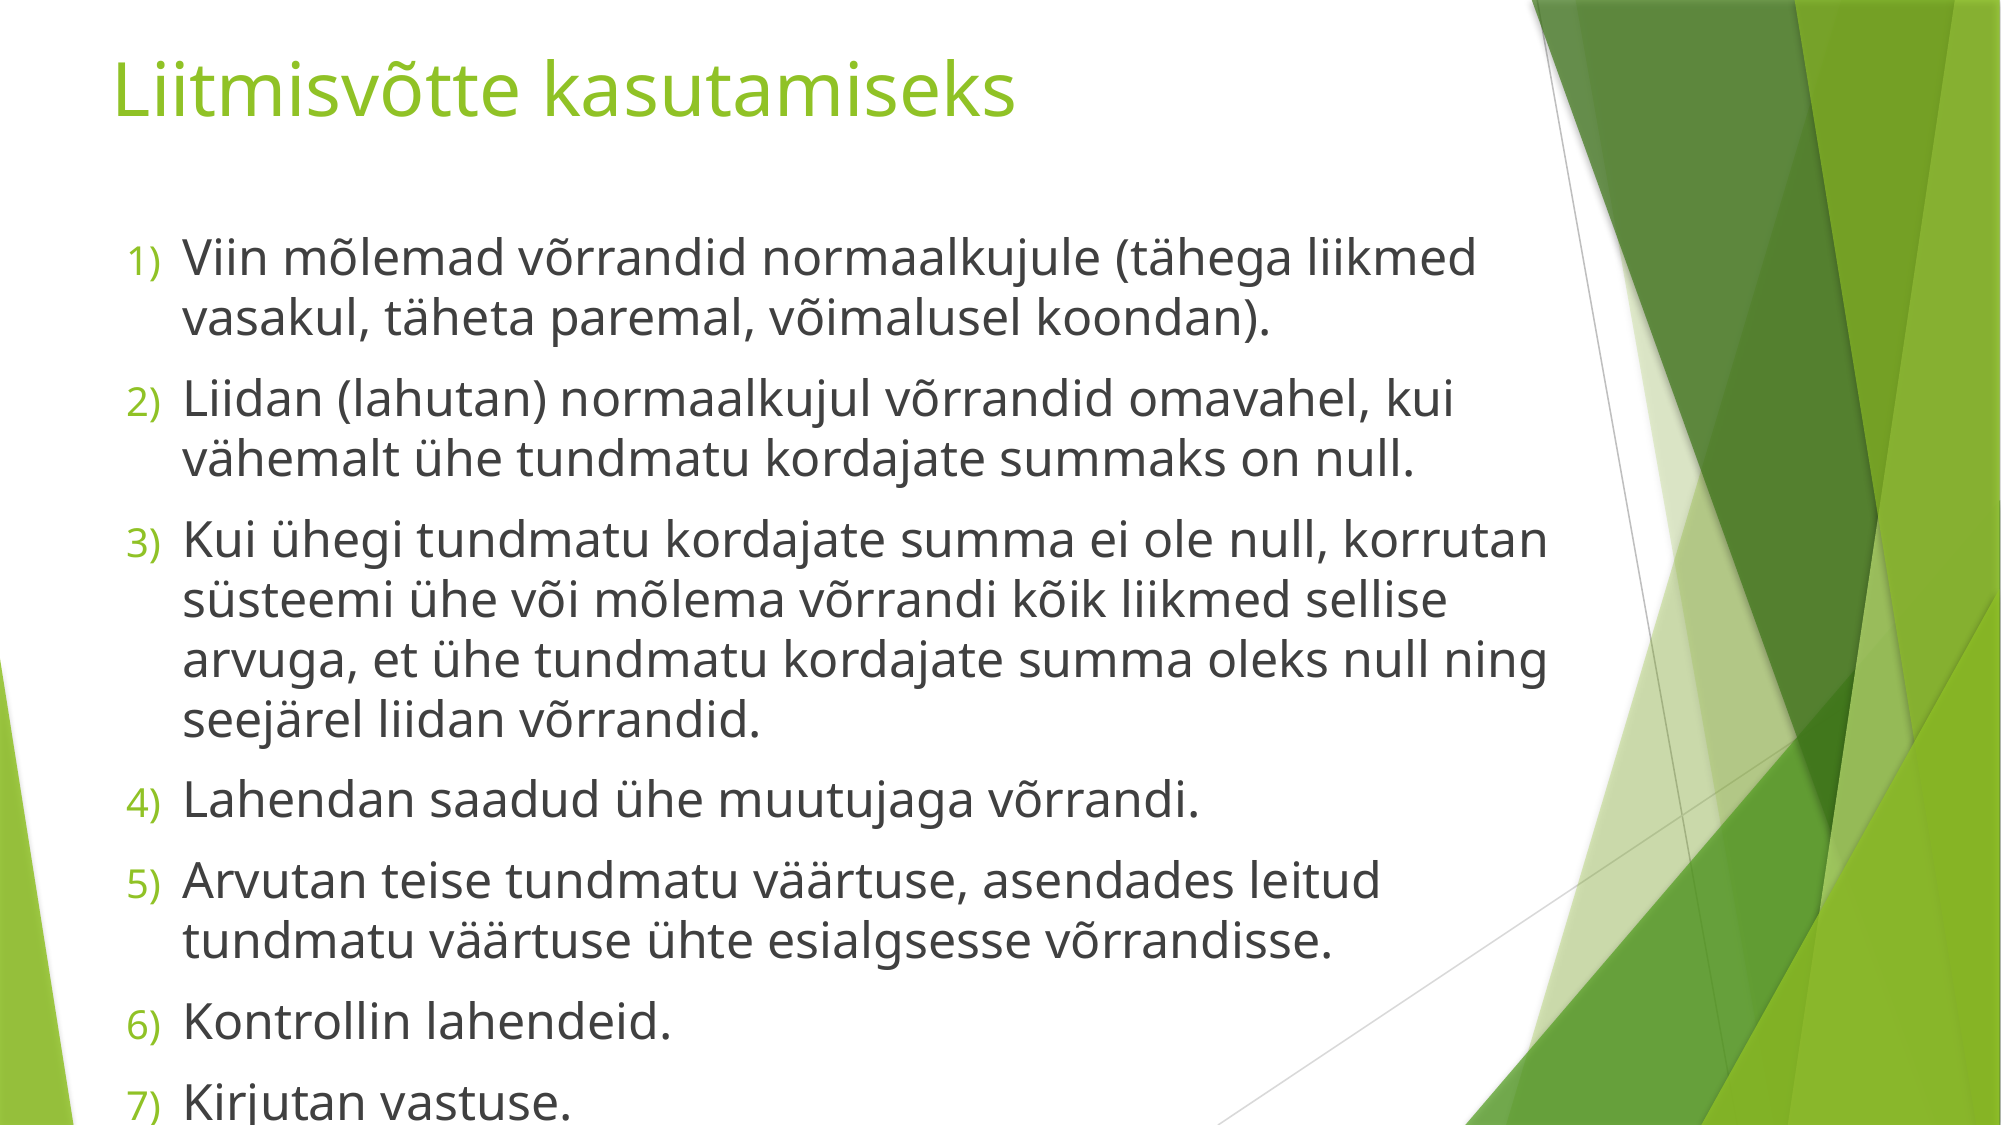

# Liitmisvõtte kasutamiseks
Viin mõlemad võrrandid normaalkujule (tähega liikmed vasakul, täheta paremal, võimalusel koondan).
Liidan (lahutan) normaalkujul võrrandid omavahel, kui vähemalt ühe tundmatu kordajate summaks on null.
Kui ühegi tundmatu kordajate summa ei ole null, korrutan süsteemi ühe või mõlema võrrandi kõik liikmed sellise arvuga, et ühe tundmatu kordajate summa oleks null ning seejärel liidan võrrandid.
Lahendan saadud ühe muutujaga võrrandi.
Arvutan teise tundmatu väärtuse, asendades leitud tundmatu väärtuse ühte esialgsesse võrrandisse.
Kontrollin lahendeid.
Kirjutan vastuse.